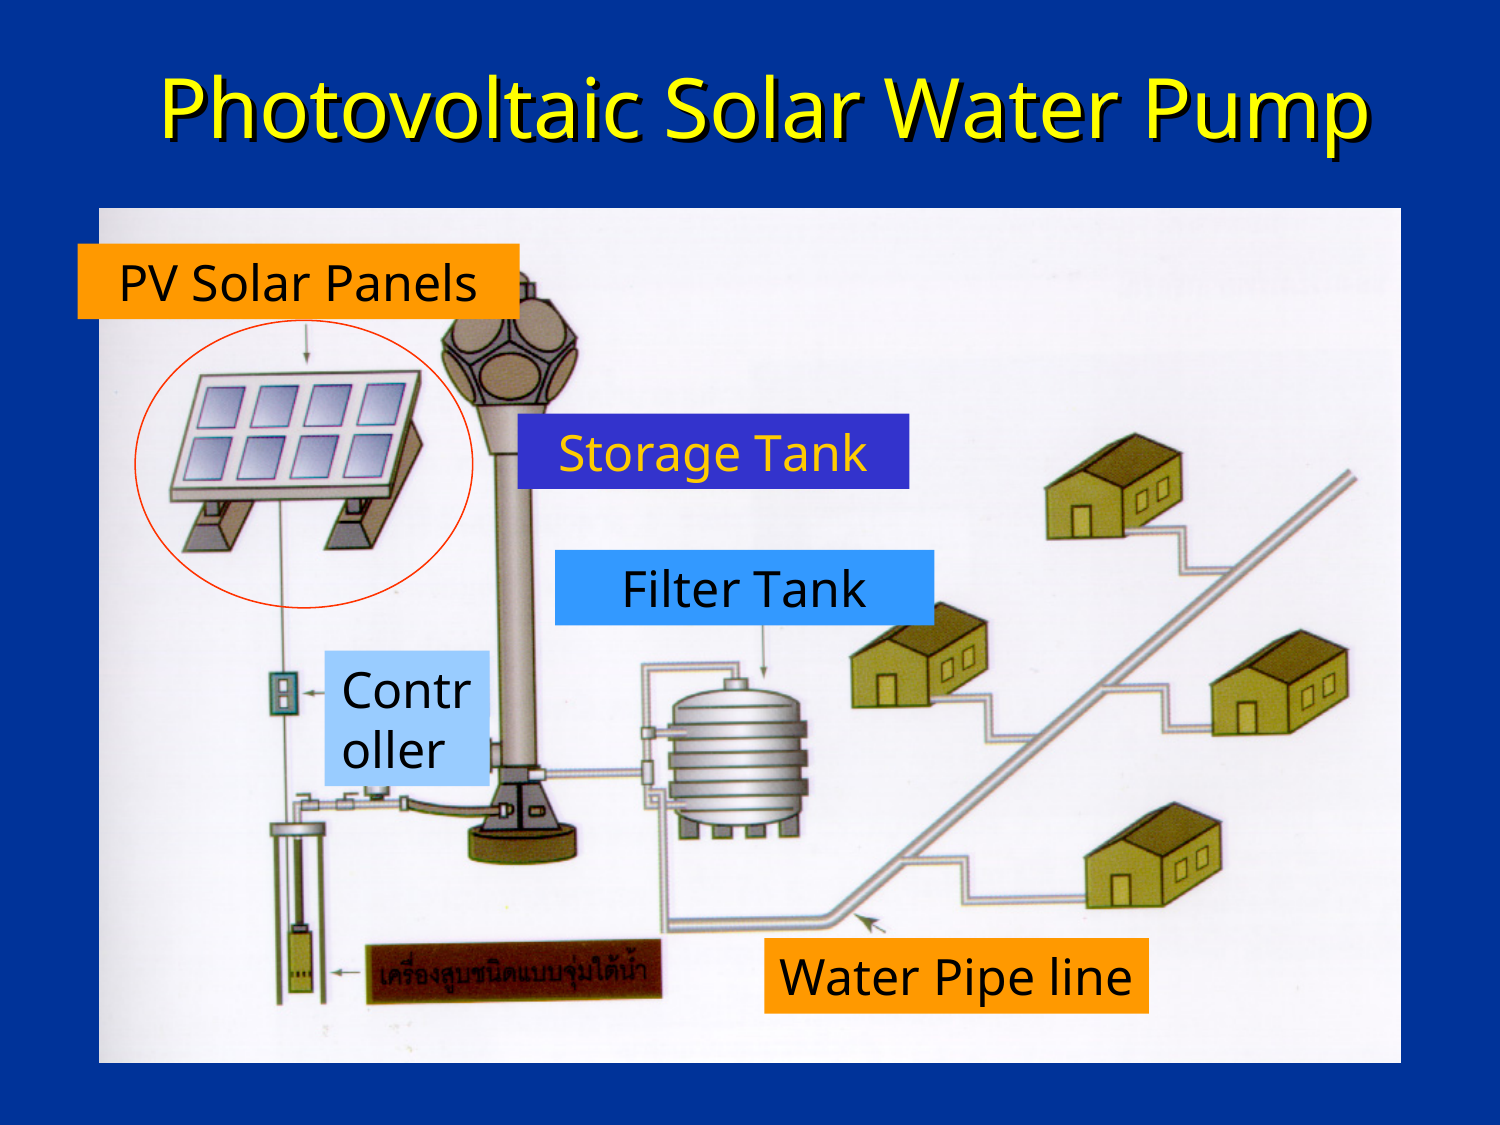

Photovoltaic Solar Water Pump
 PV Solar Panels
 Storage Tank
 Filter Tank
Controller
Water Pipe line